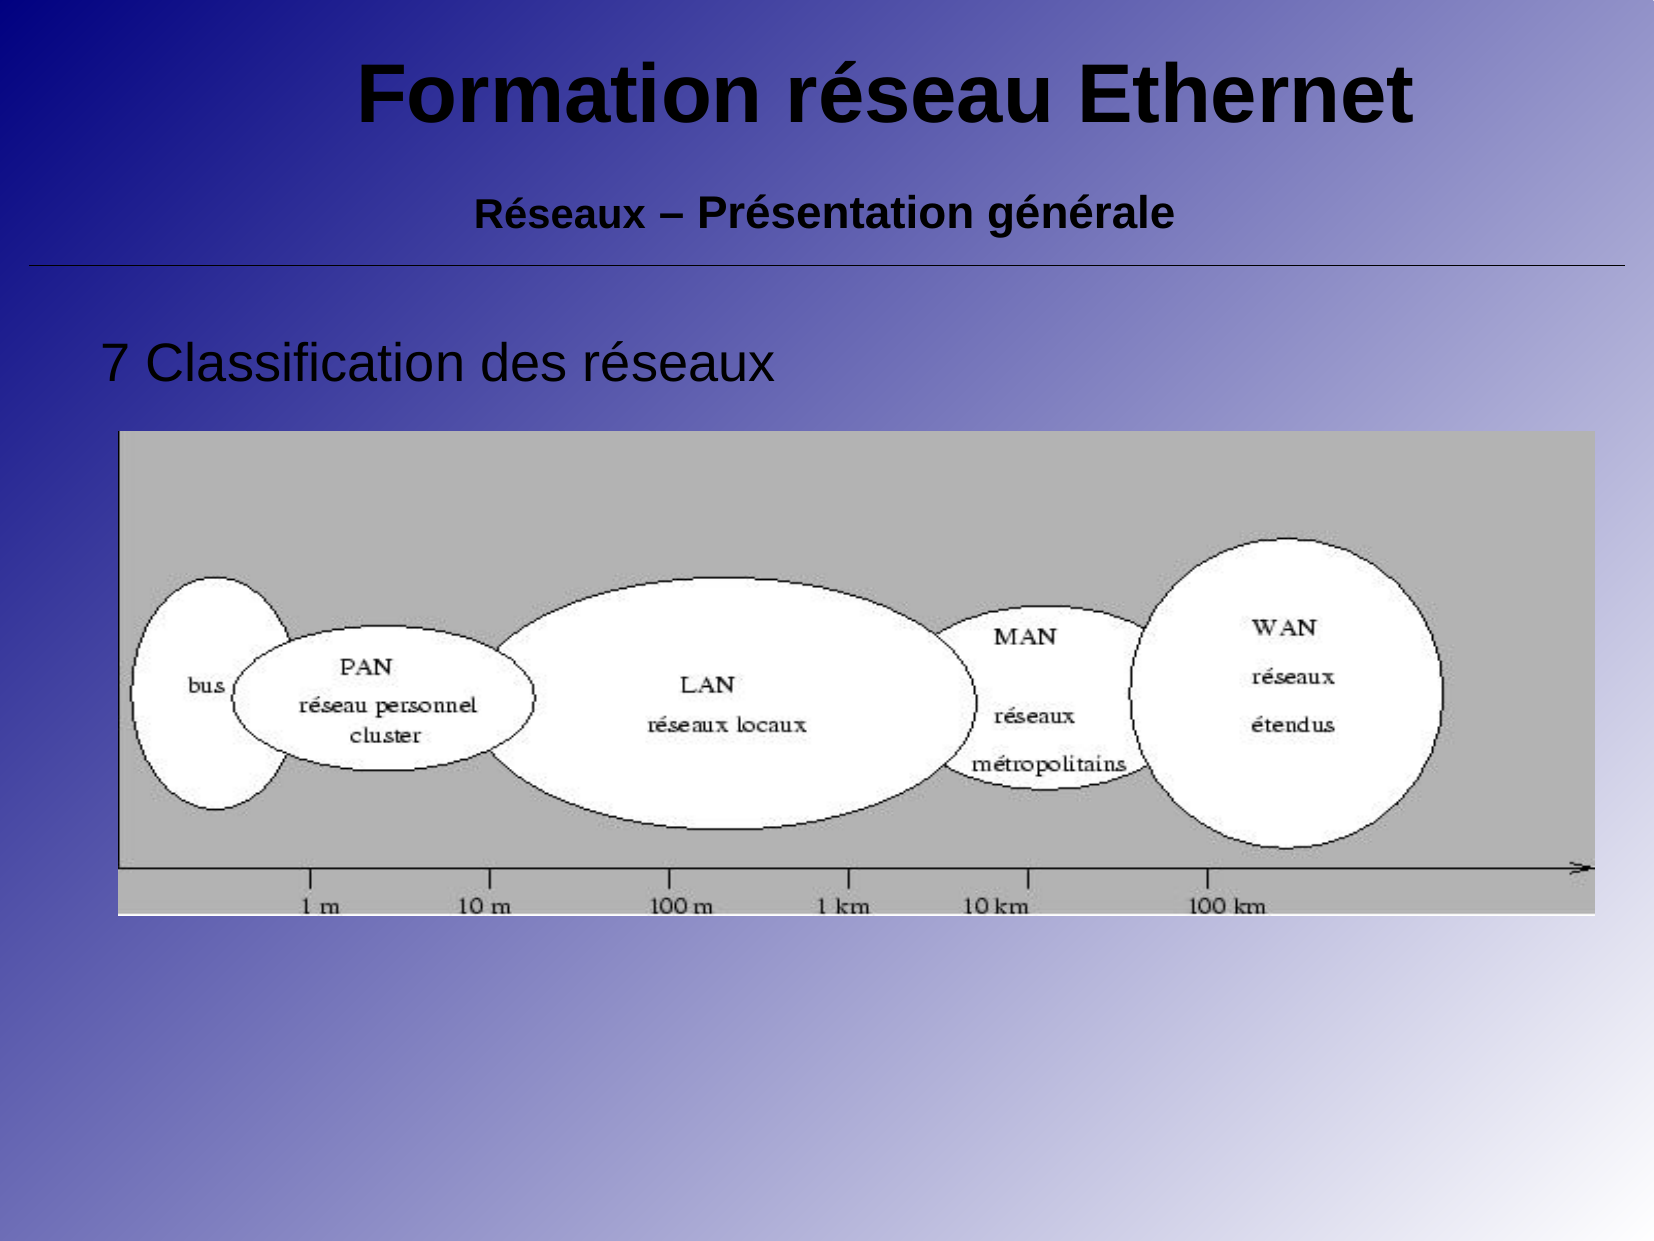

Formation réseau Ethernet
Réseaux – Présentation générale
7 Classification des réseaux